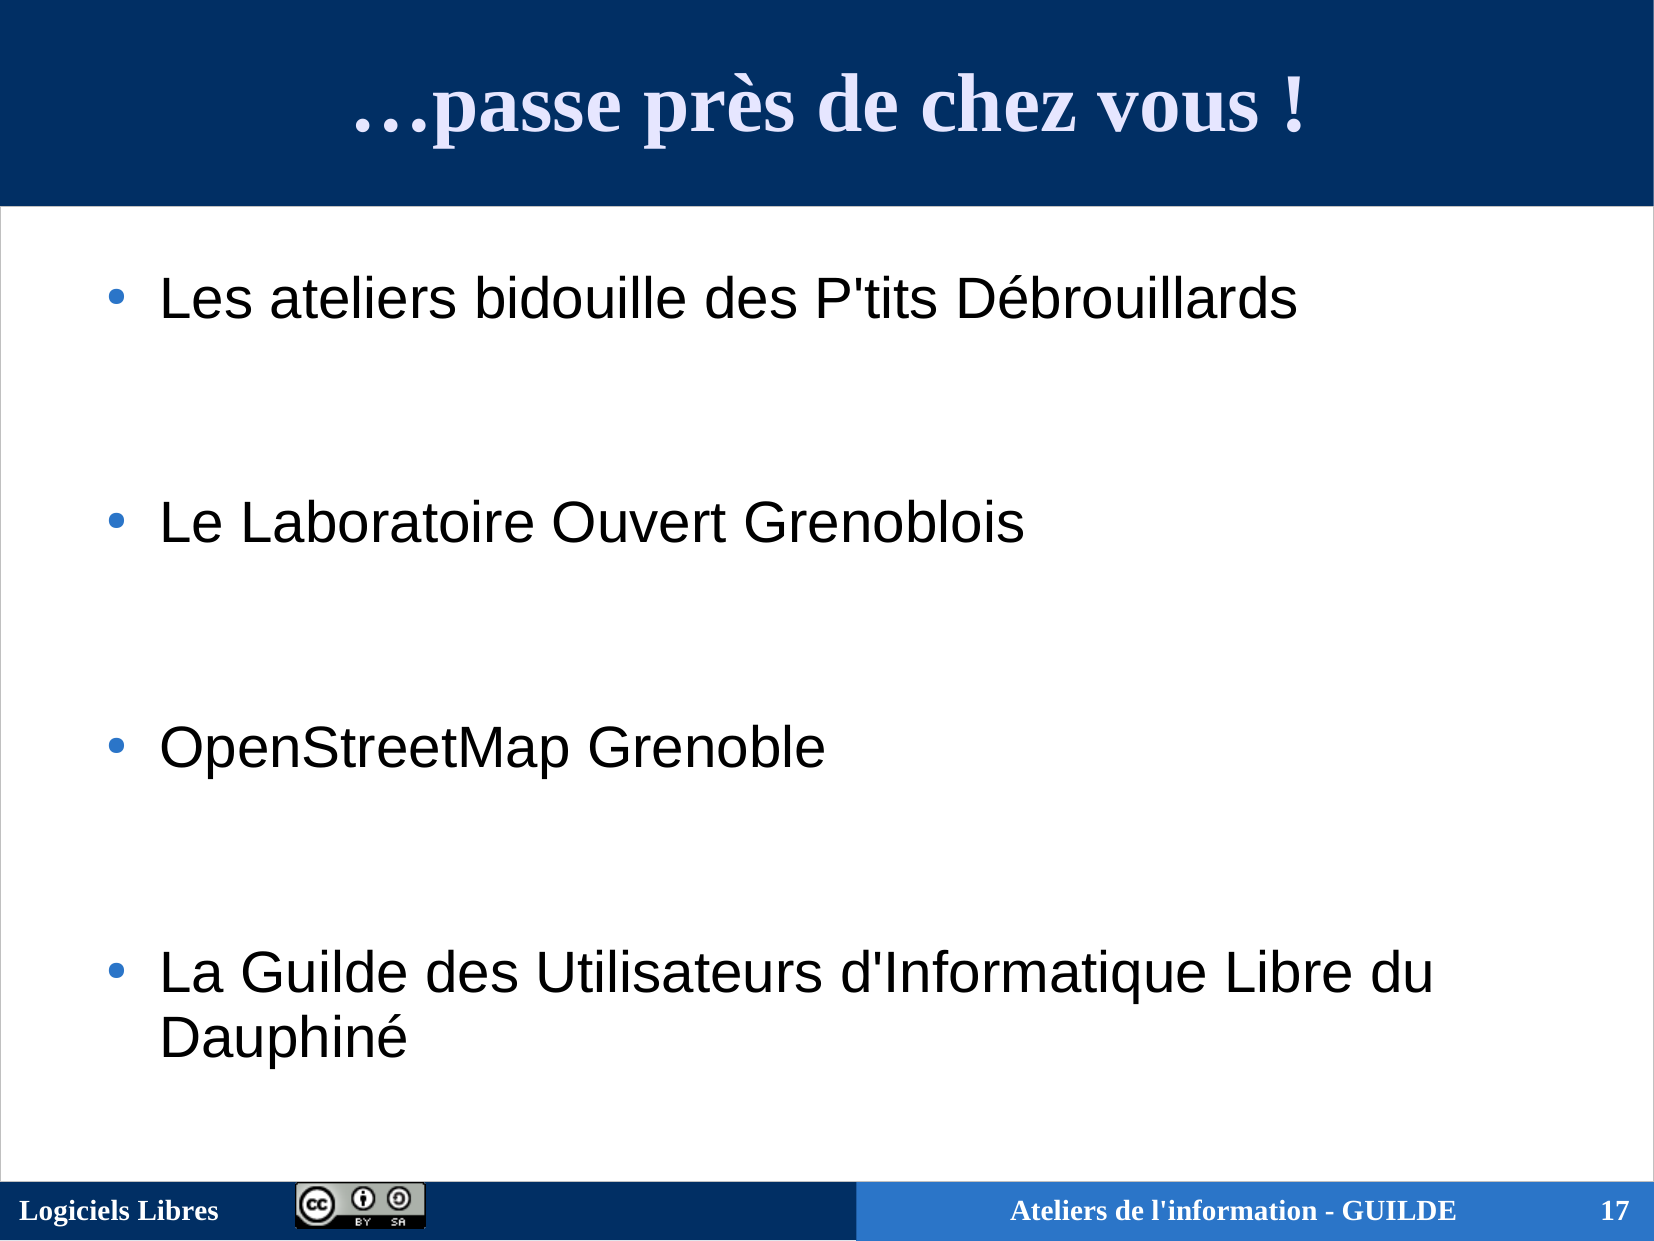

# …passe près de chez vous !
Les ateliers bidouille des P'tits Débrouillards
Le Laboratoire Ouvert Grenoblois
OpenStreetMap Grenoble
La Guilde des Utilisateurs d'Informatique Libre du Dauphiné
17